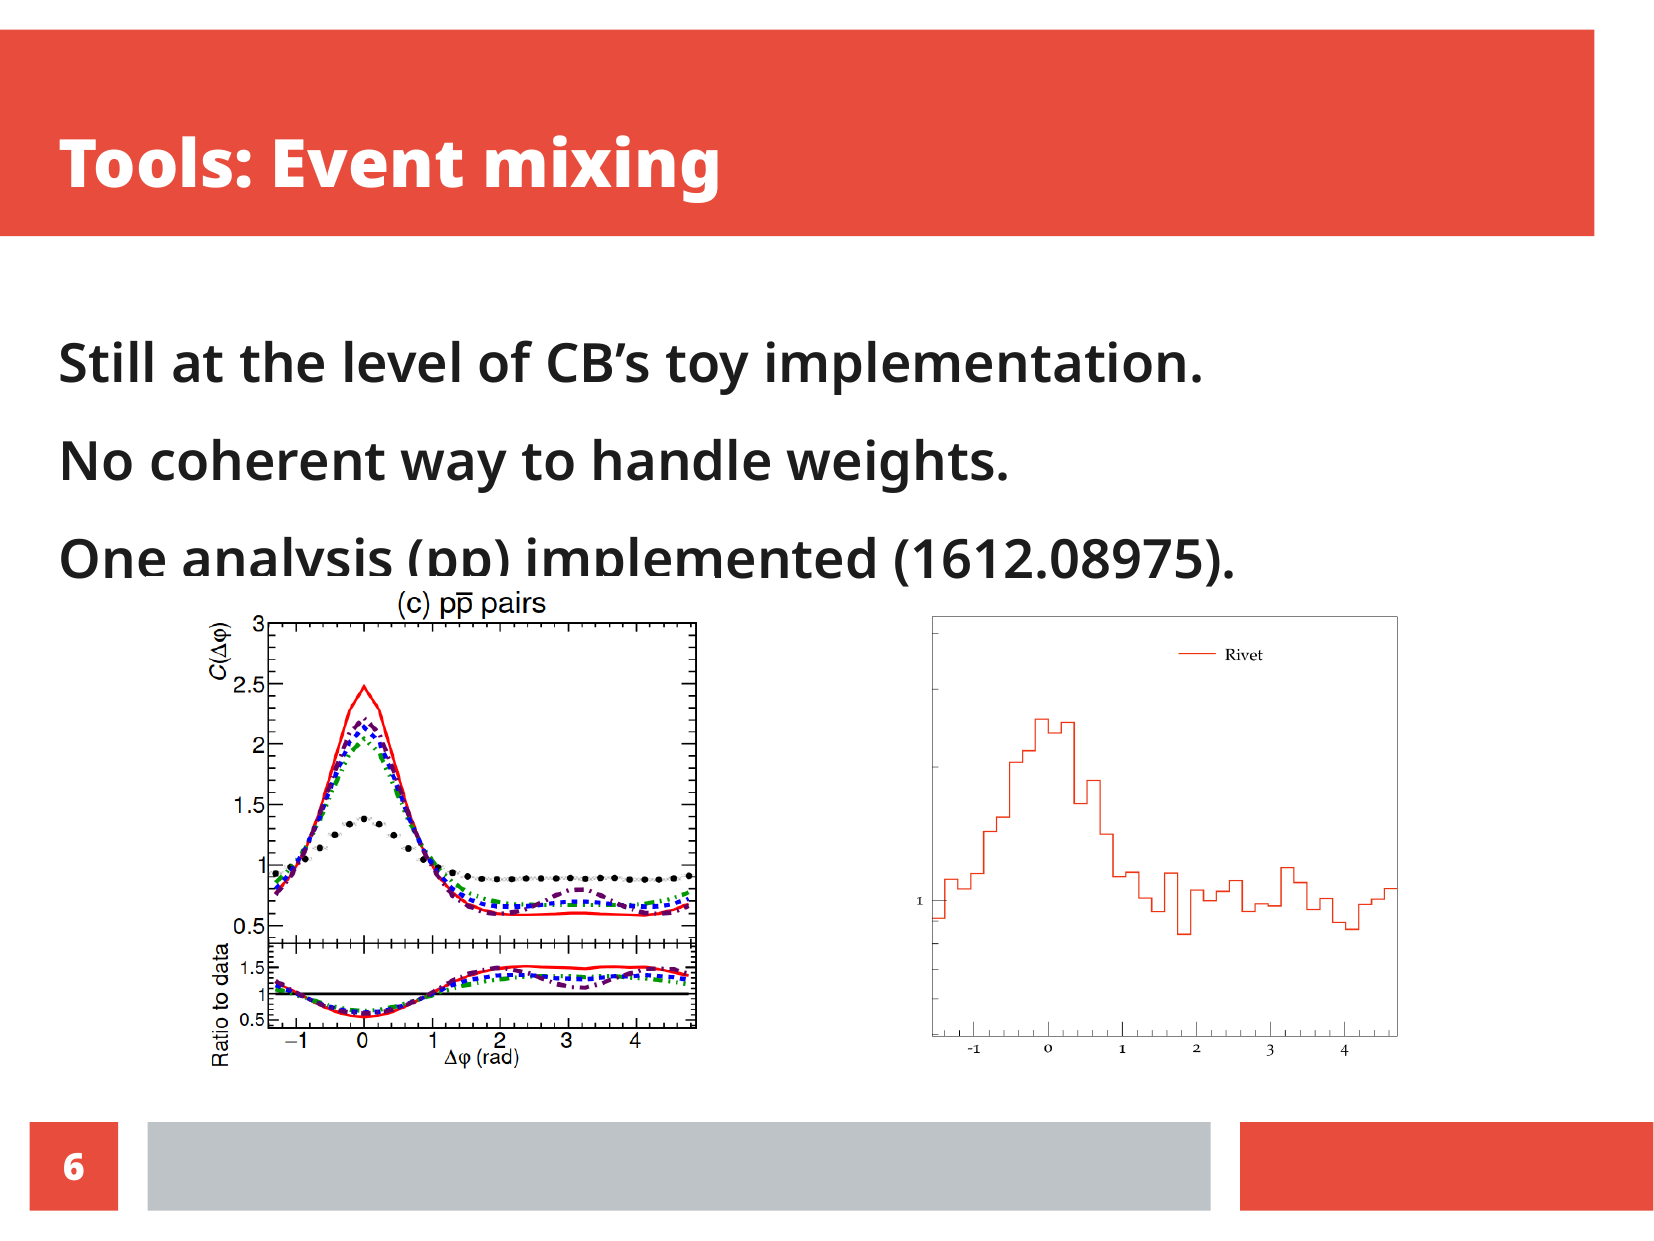

# Tools: Event mixing
Still at the level of CB’s toy implementation.
No coherent way to handle weights.
One analysis (pp) implemented (1612.08975).
6